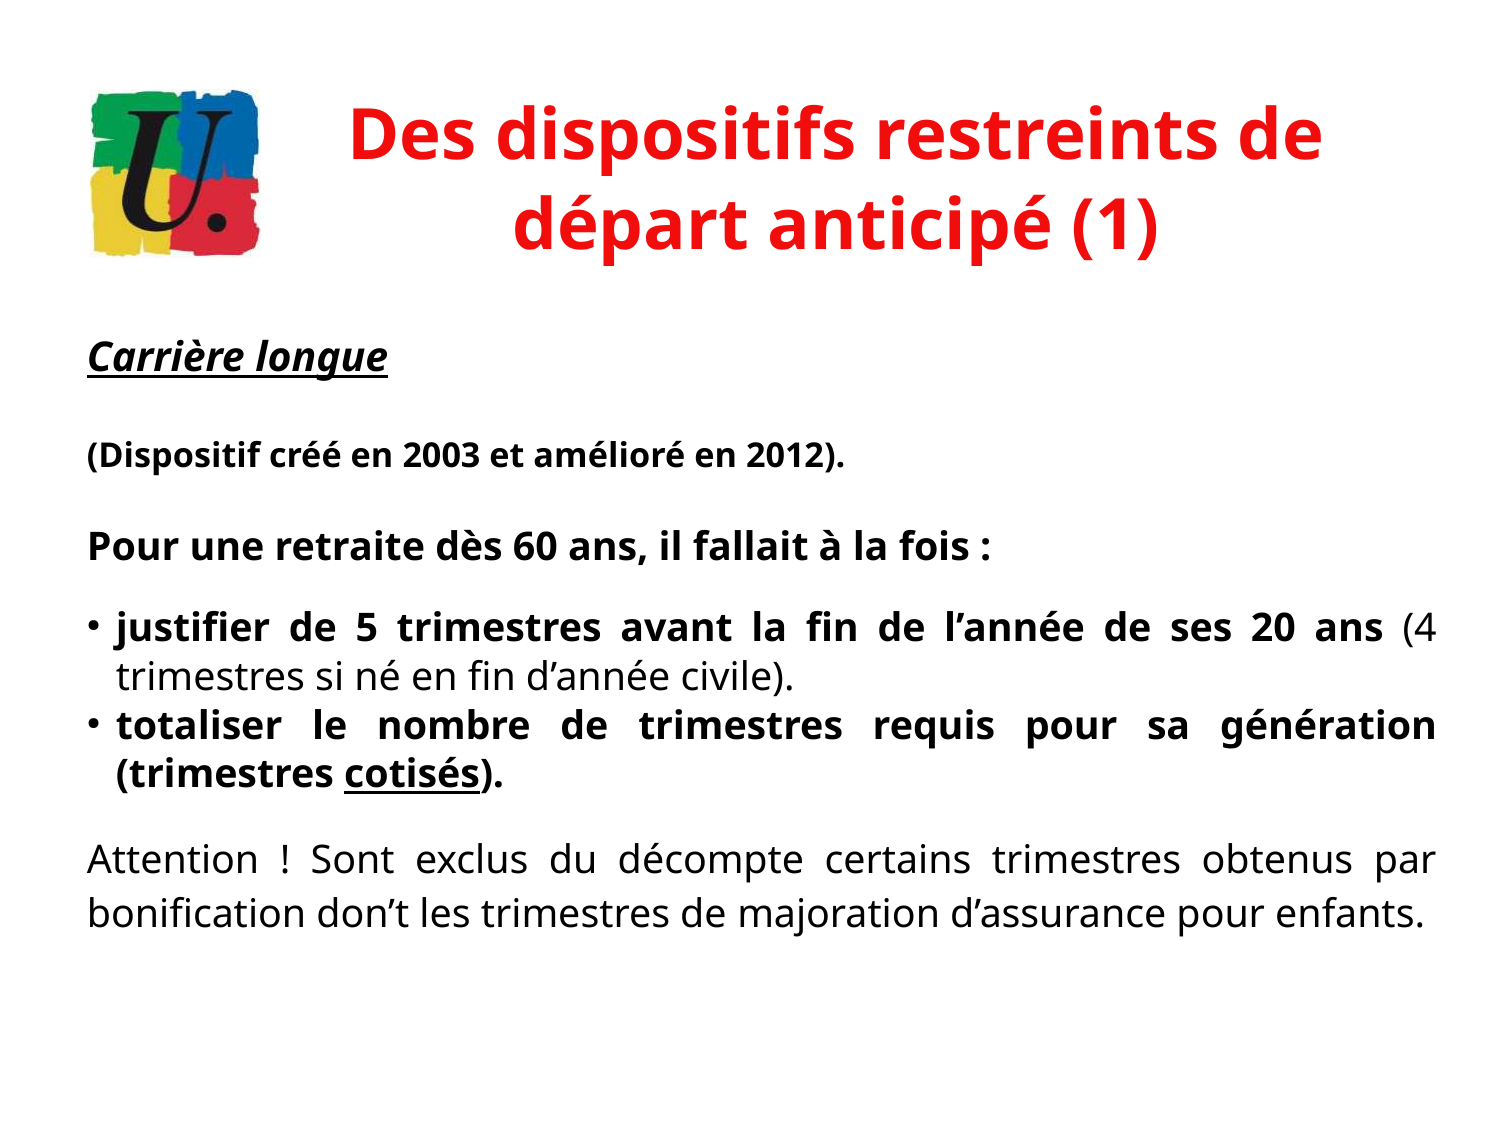

# Des dispositifs restreints de départ anticipé (1)
Carrière longue
(Dispositif créé en 2003 et amélioré en 2012).
Pour une retraite dès 60 ans, il fallait à la fois :
justifier de 5 trimestres avant la fin de l’année de ses 20 ans (4 trimestres si né en fin d’année civile).
totaliser le nombre de trimestres requis pour sa génération (trimestres cotisés).
Attention ! Sont exclus du décompte certains trimestres obtenus par bonification don’t les trimestres de majoration d’assurance pour enfants.